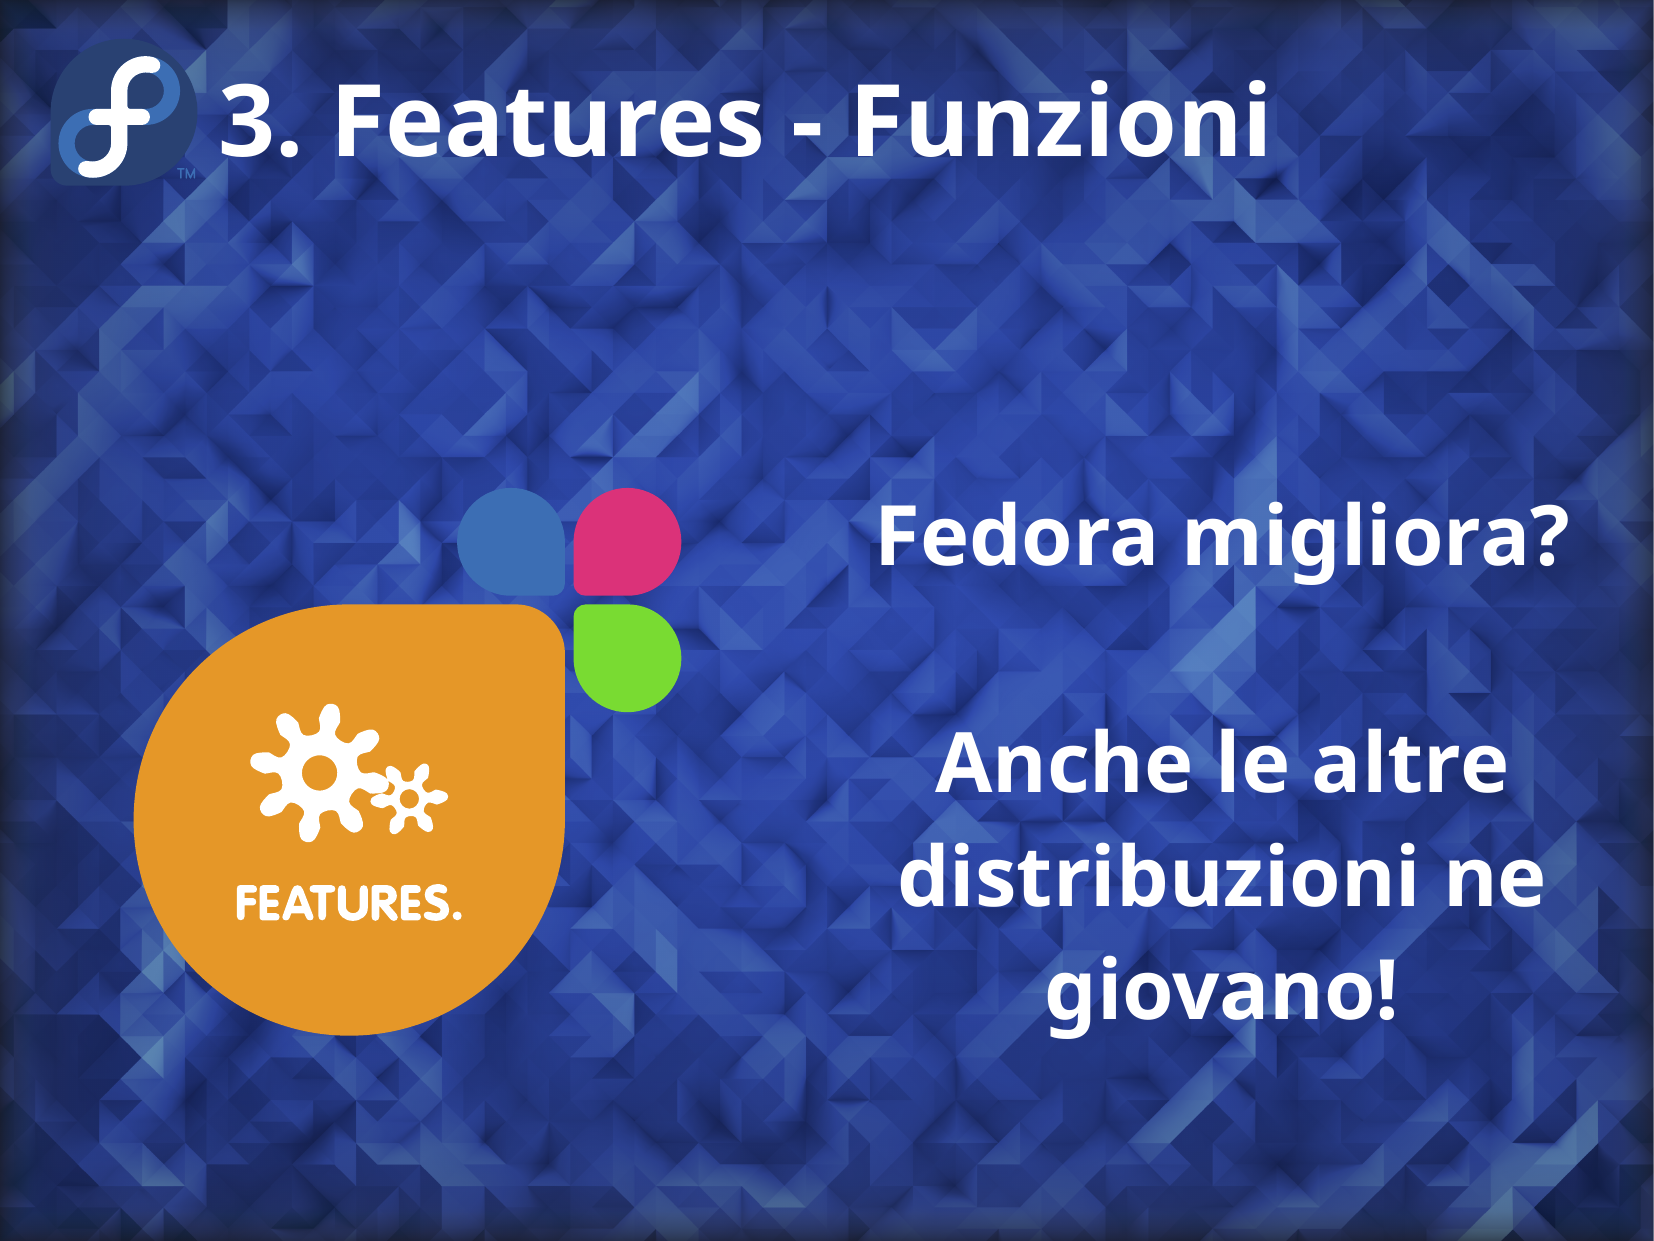

# 3. Features - Funzioni
Fedora migliora?
Anche le altre distribuzioni ne giovano!